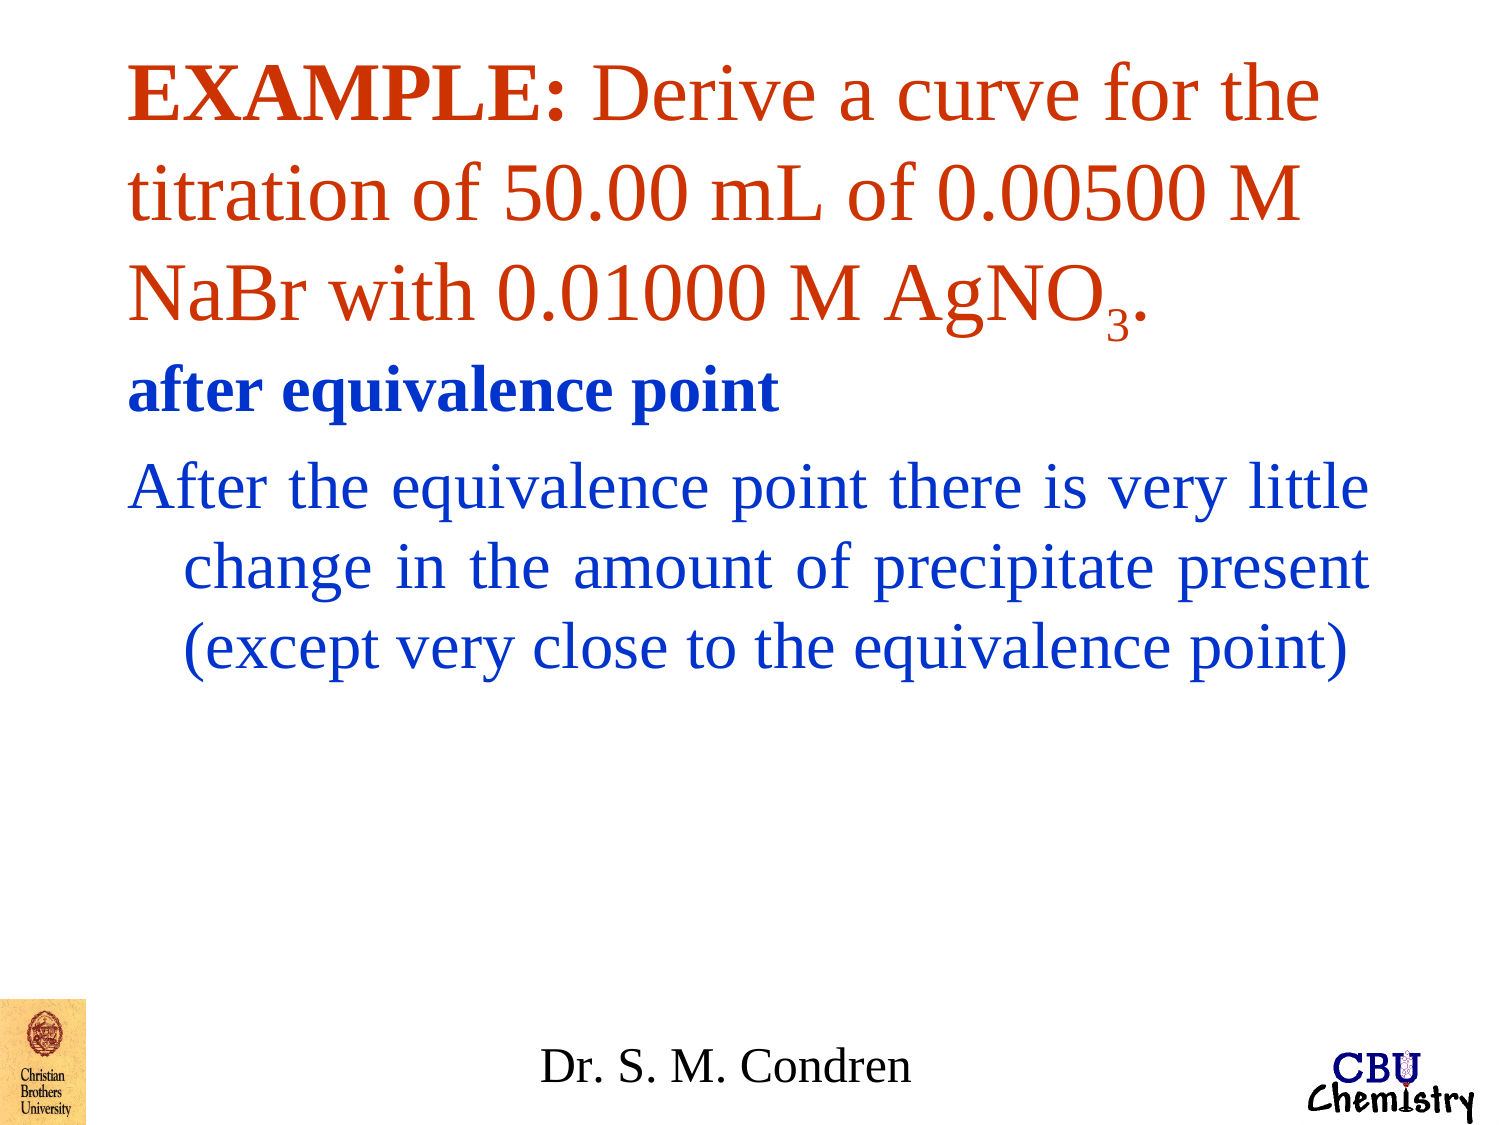

# EXAMPLE: Derive a curve for the titration of 50.00 mL of 0.00500 M NaBr with 0.01000 M AgNO3.
after equivalence point
After the equivalence point there is very little change in the amount of precipitate present (except very close to the equivalence point)